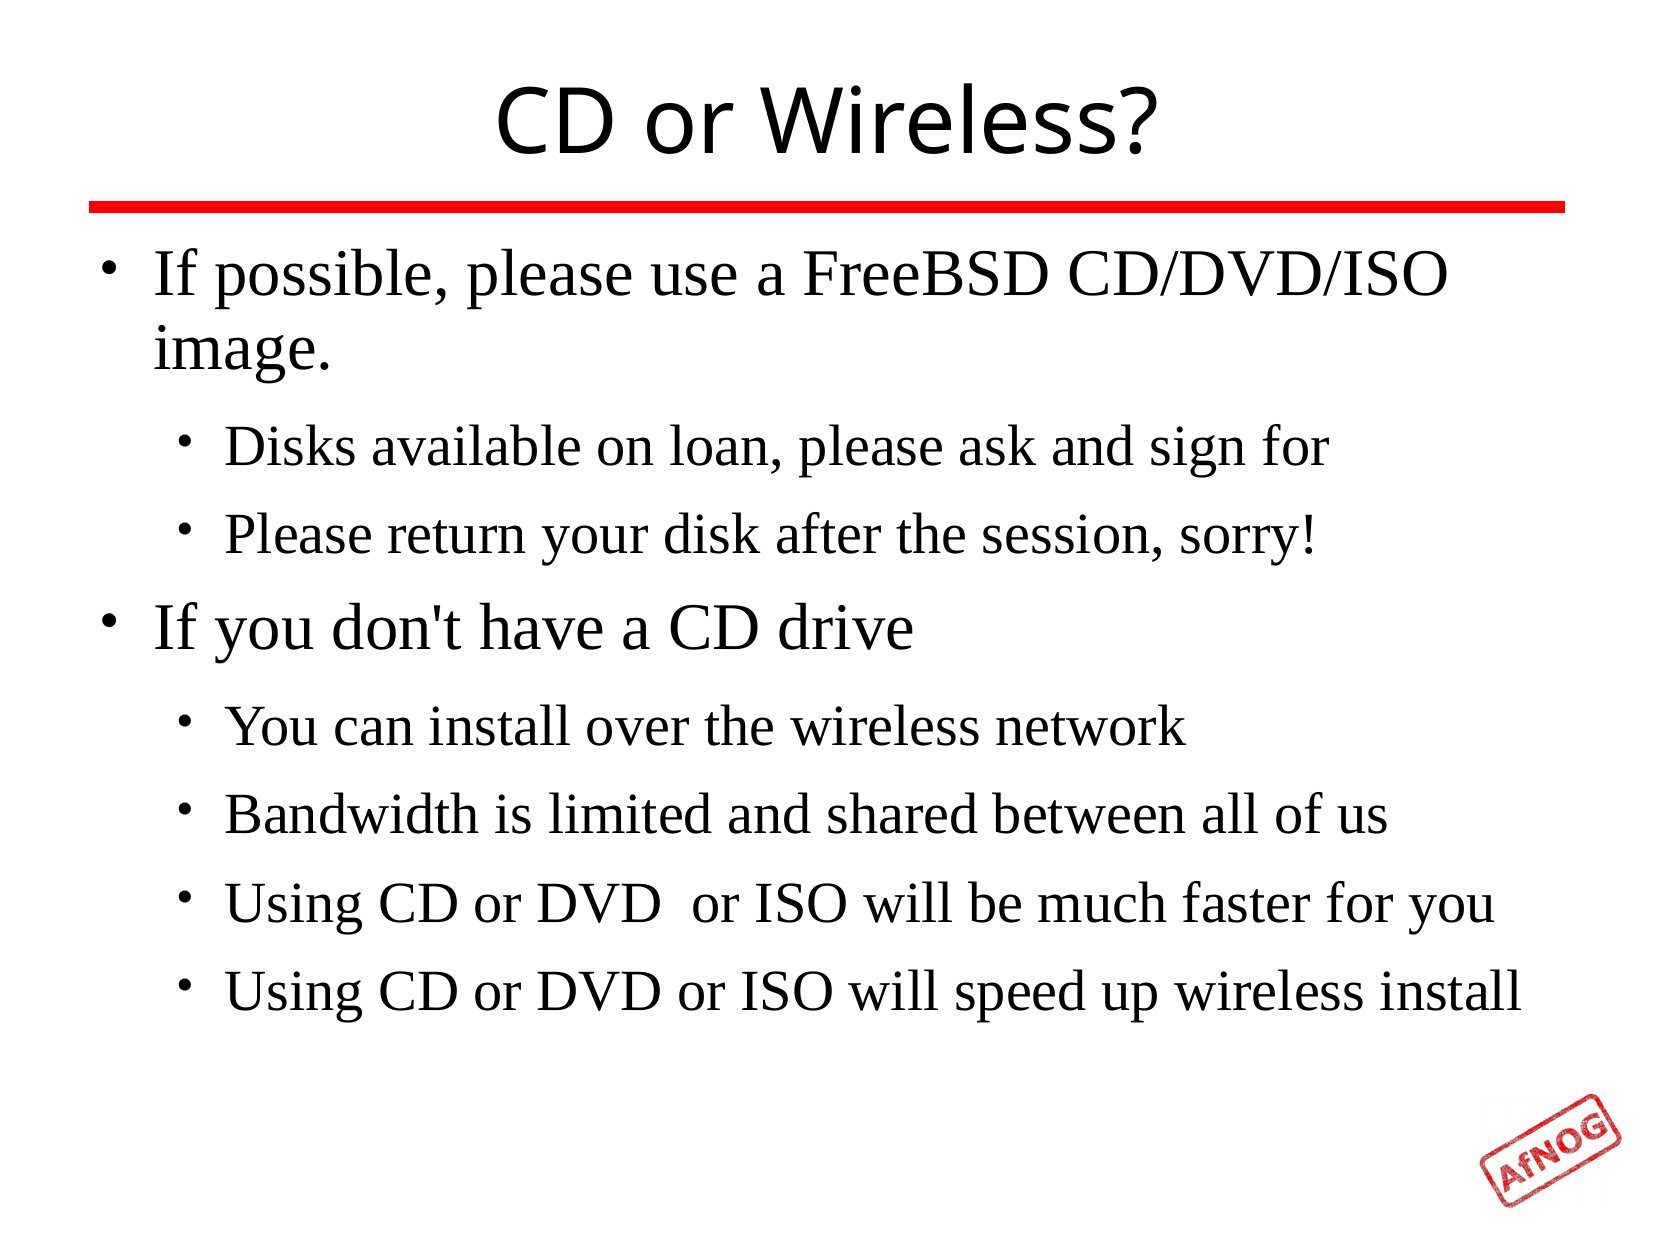

# CD or Wireless?
If possible, please use a FreeBSD CD/DVD/ISO image.
Disks available on loan, please ask and sign for
Please return your disk after the session, sorry!
If you don't have a CD drive
You can install over the wireless network
Bandwidth is limited and shared between all of us
Using CD or DVD or ISO will be much faster for you
Using CD or DVD or ISO will speed up wireless install